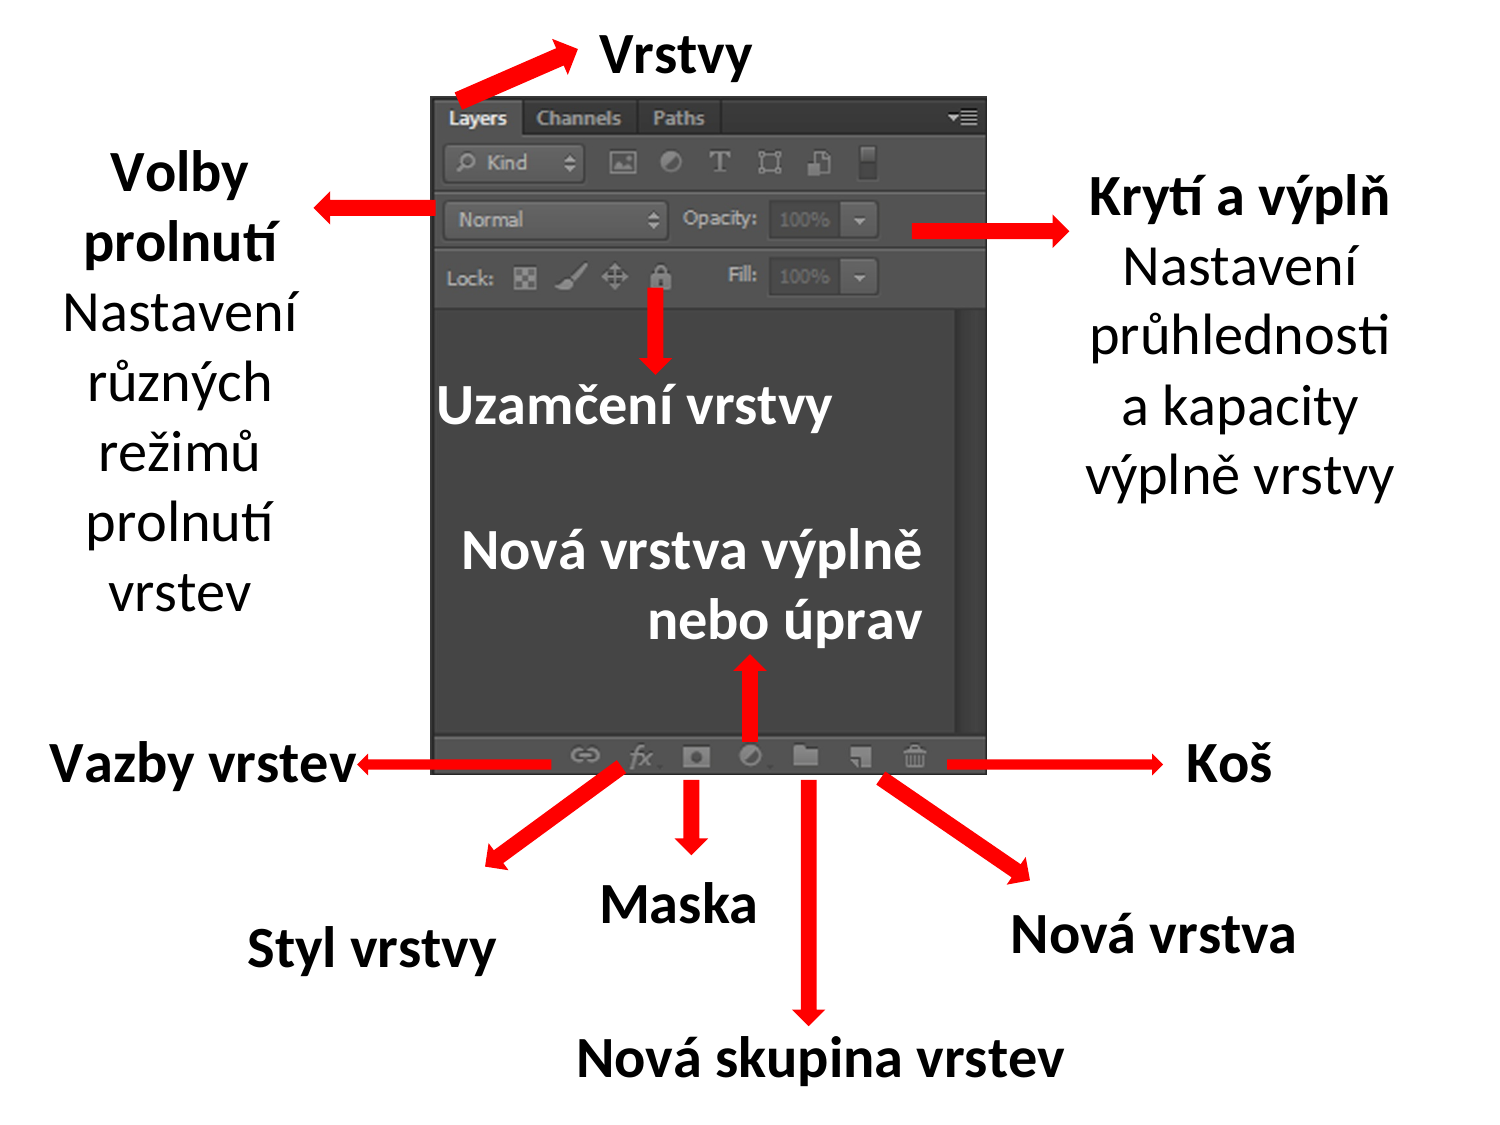

Vrstvy
Volby prolnutí
Nastavení různých režimů prolnutí vrstev
Krytí a výplň
Nastavení průhlednosti a kapacity výplně vrstvy
Uzamčení vrstvy
Nová vrstva výplně nebo úprav
Vazby vrstev
Koš
Maska
Nová vrstva
Styl vrstvy
Nová skupina vrstev